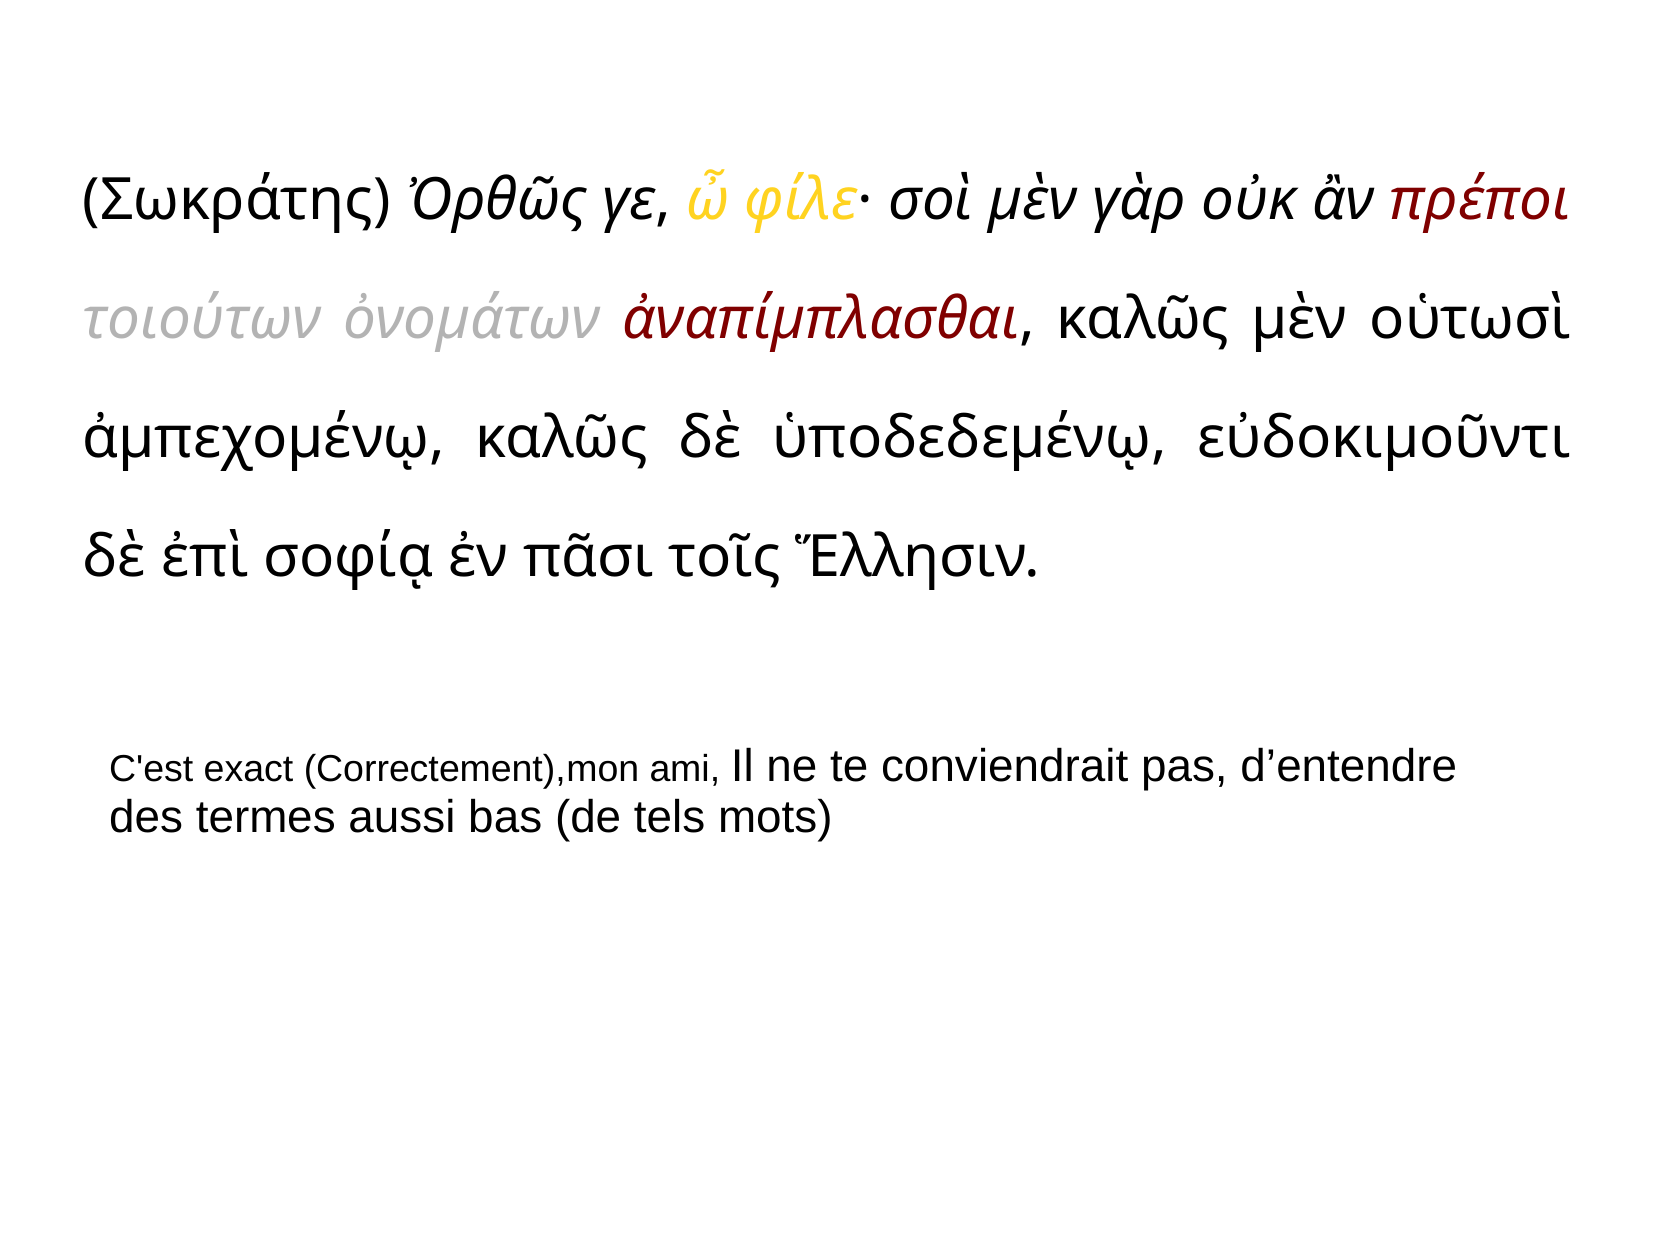

# (Σωκράτης) Ὀρθῶς γε, ὦ φίλε· σοὶ μὲν γὰρ οὐκ ἂν πρέποι τοιούτων ὀνομάτων ἀναπίμπλασθαι, καλῶς μὲν οὑτωσὶ ἀμπεχομένῳ, καλῶς δὲ ὑποδεδεμένῳ, εὐδοκιμοῦντι δὲ ἐπὶ σοφίᾳ ἐν πᾶσι τοῖς Ἕλλησιν.
C'est exact (Correctement),mon ami, Il ne te conviendrait pas, d’entendre des termes aussi bas (de tels mots)